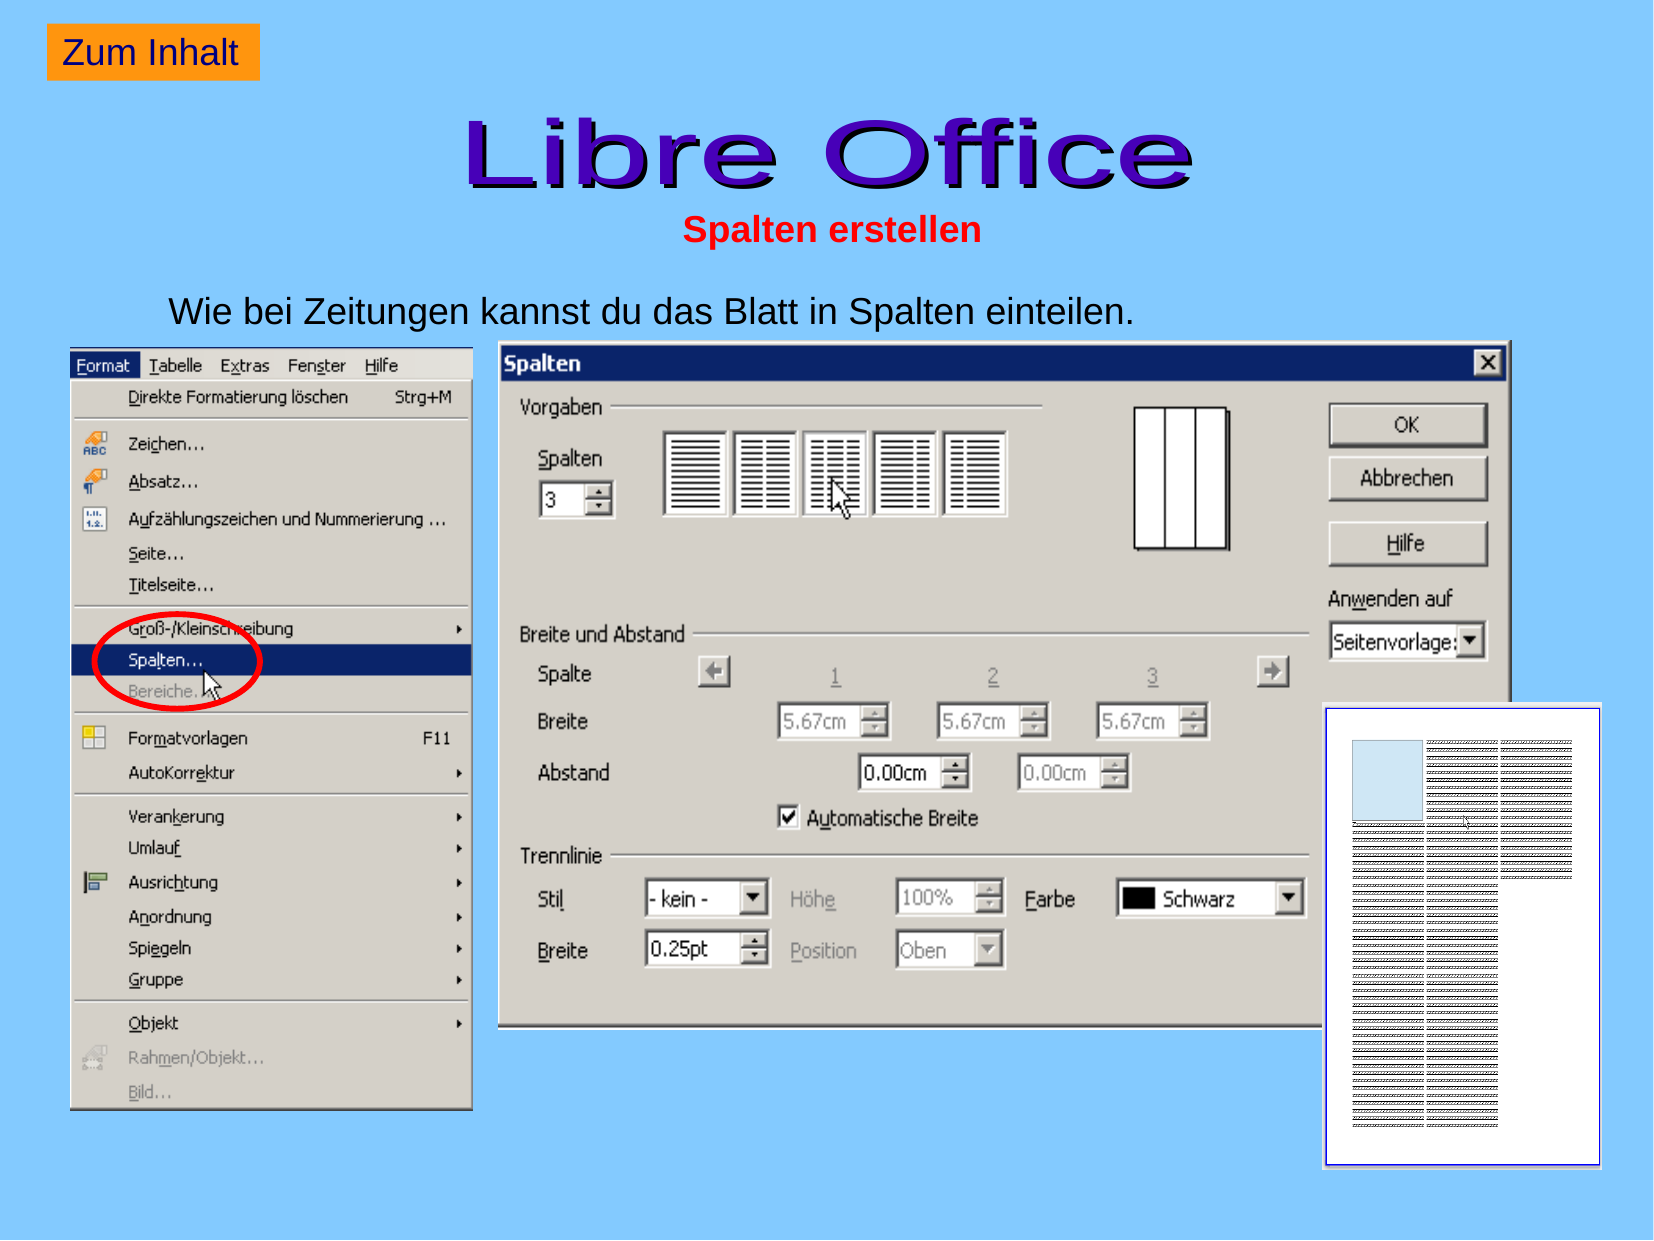

Zum Inhalt
# Libre Office
Spalten erstellen
Wie bei Zeitungen kannst du das Blatt in Spalten einteilen.